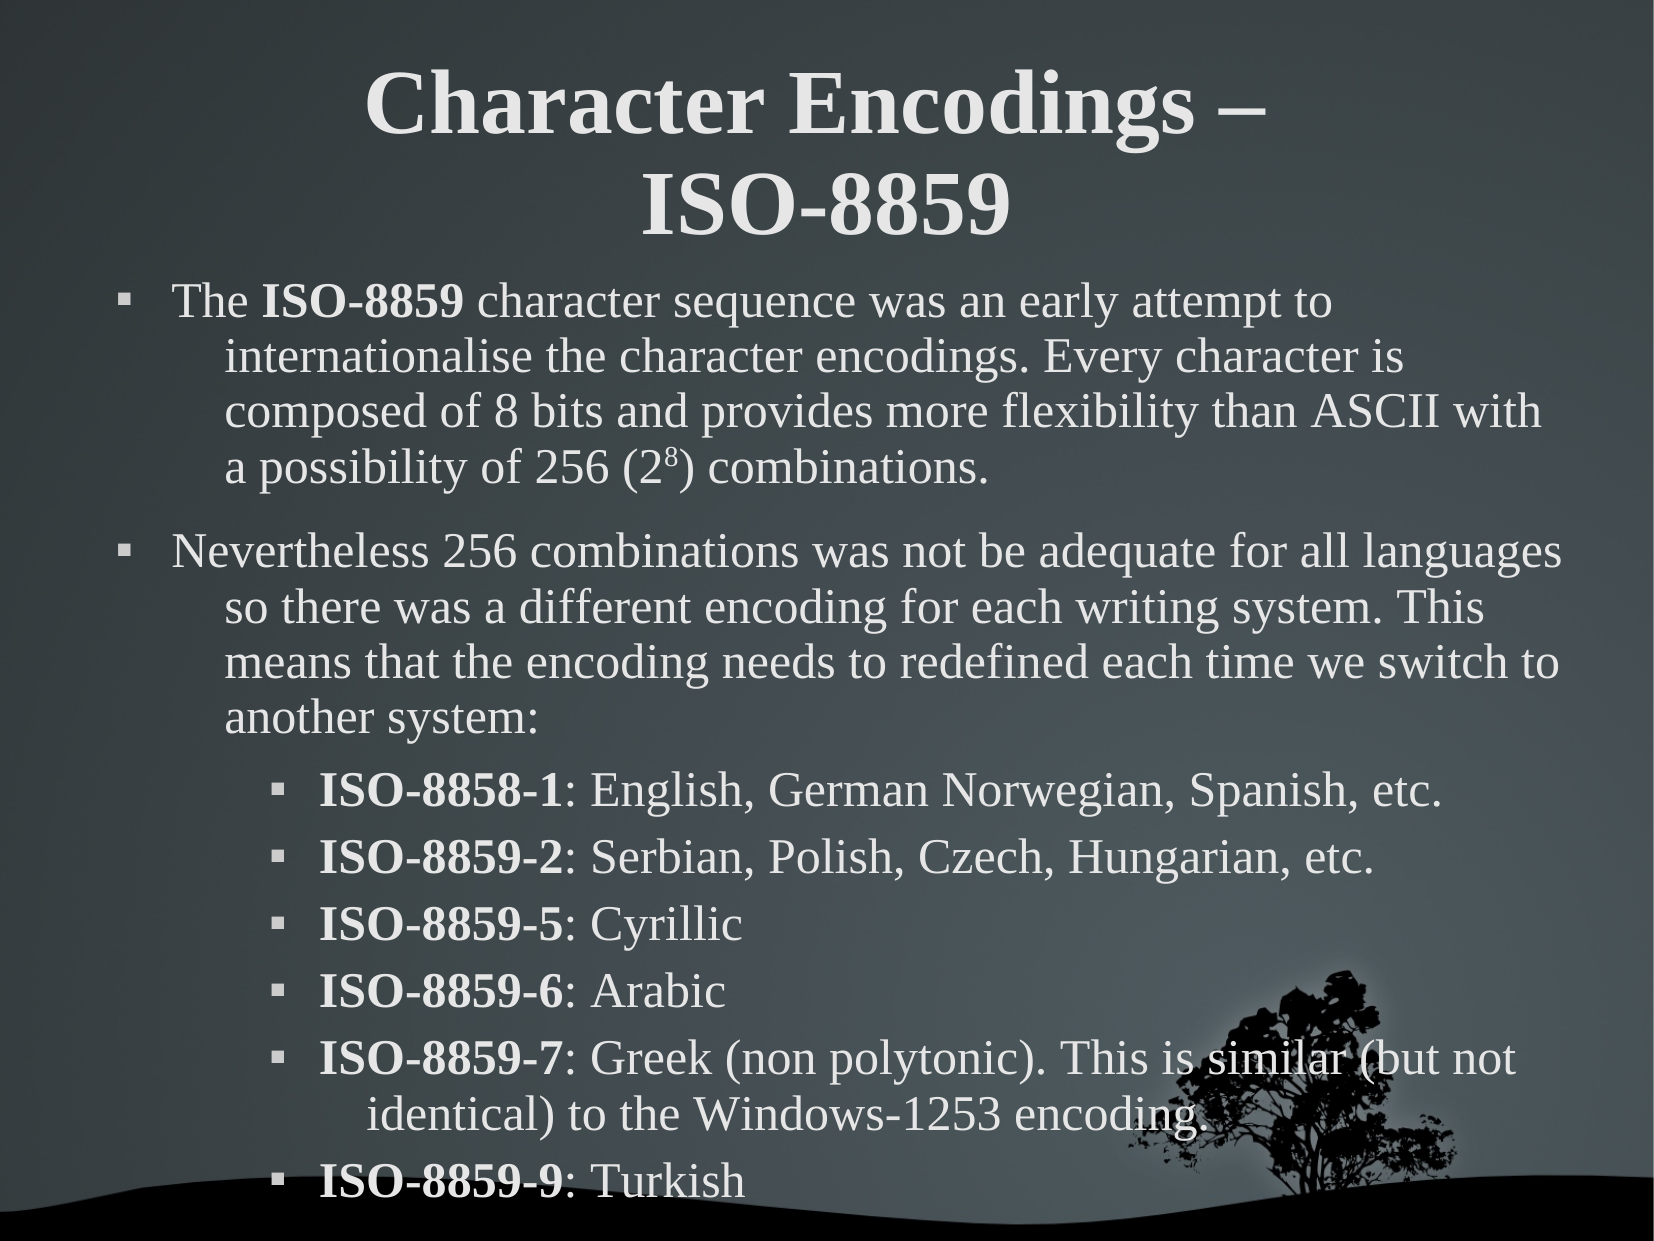

Character Encodings –
ISO-8859
# The ISO-8859 character sequence was an early attempt to internationalise the character encodings. Every character is composed of 8 bits and provides more flexibility than ASCII with a possibility of 256 (28) combinations.
Nevertheless 256 combinations was not be adequate for all languages so there was a different encoding for each writing system. This means that the encoding needs to redefined each time we switch to another system:
ISO-8858-1: English, German Norwegian, Spanish, etc.
ISO-8859-2: Serbian, Polish, Czech, Hungarian, etc.
ISO-8859-5: Cyrillic
ISO-8859-6: Arabic
ISO-8859-7: Greek (non polytonic). This is similar (but not identical) to the Windows-1253 encoding.
ISO-8859-9: Turkish